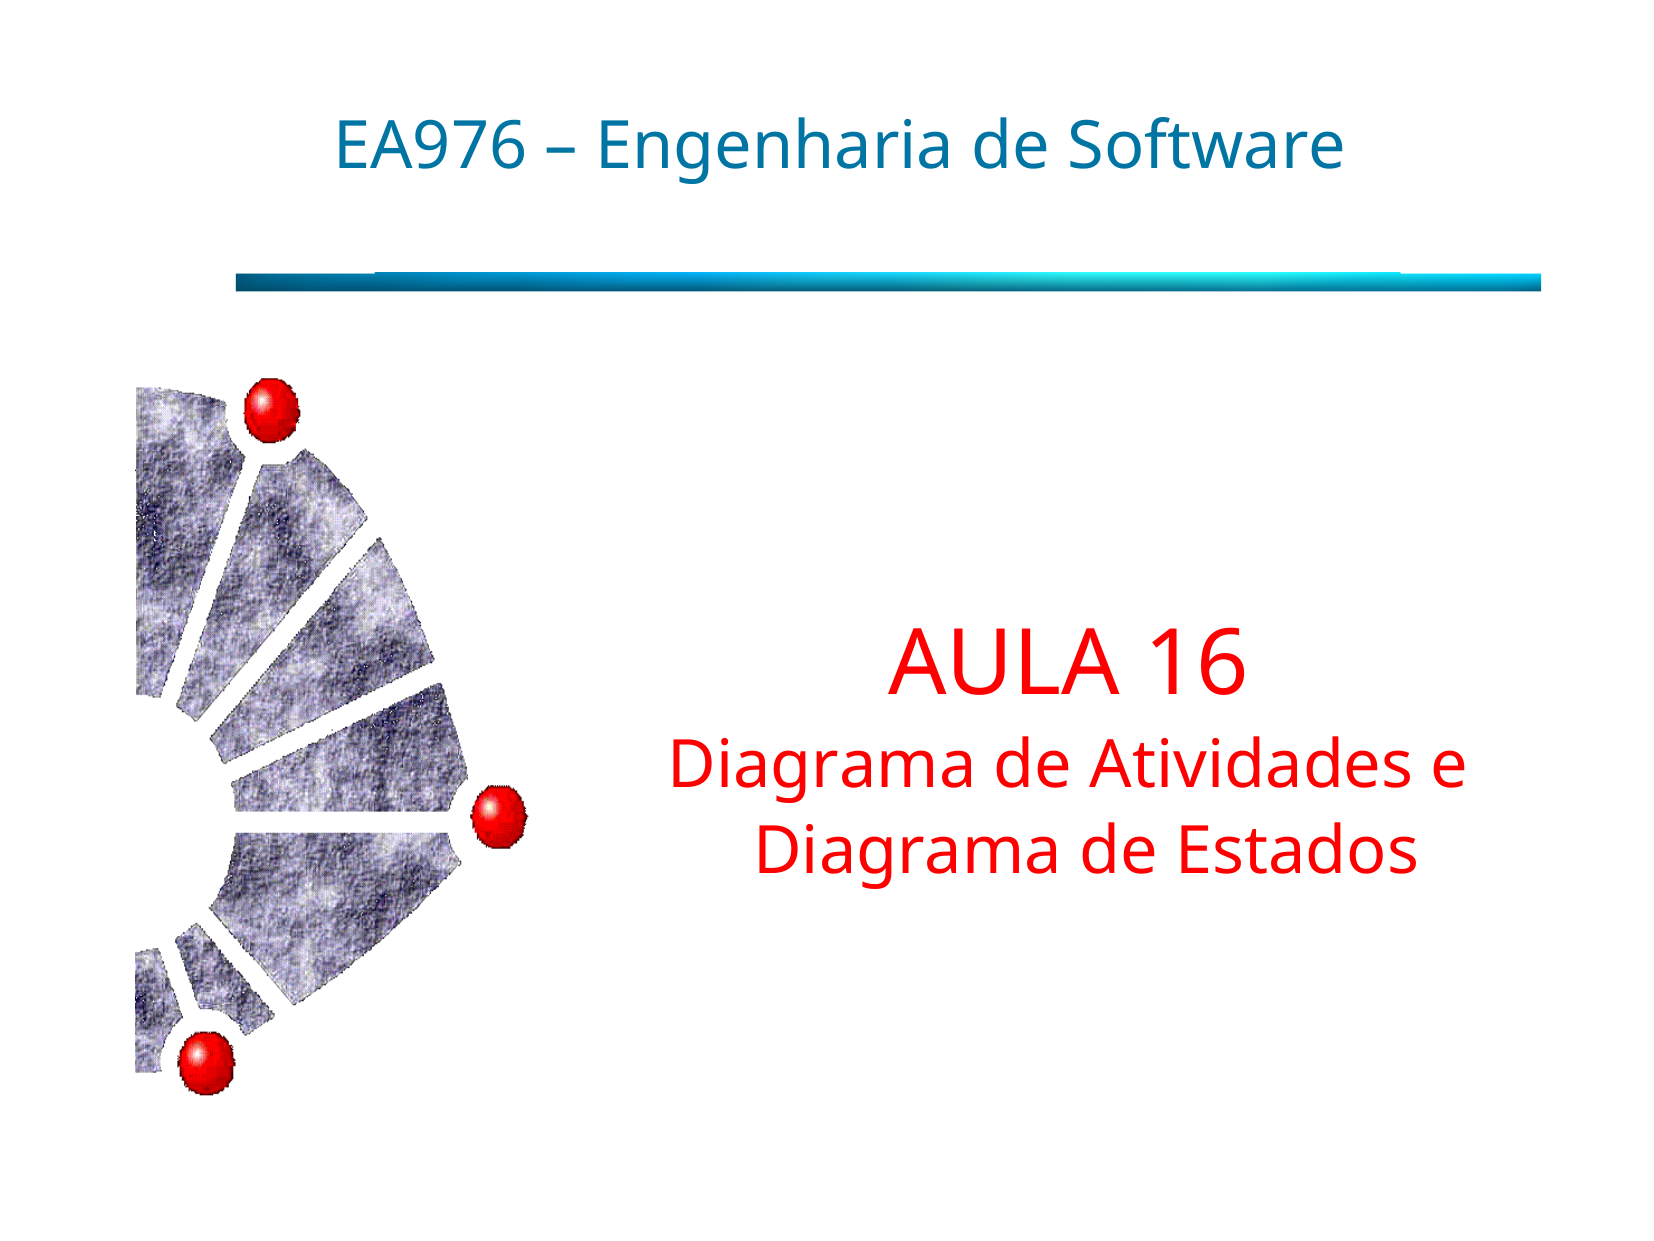

# EA976 – Engenharia de Software
AULA 16
Diagrama de Atividades e Diagrama de Estados